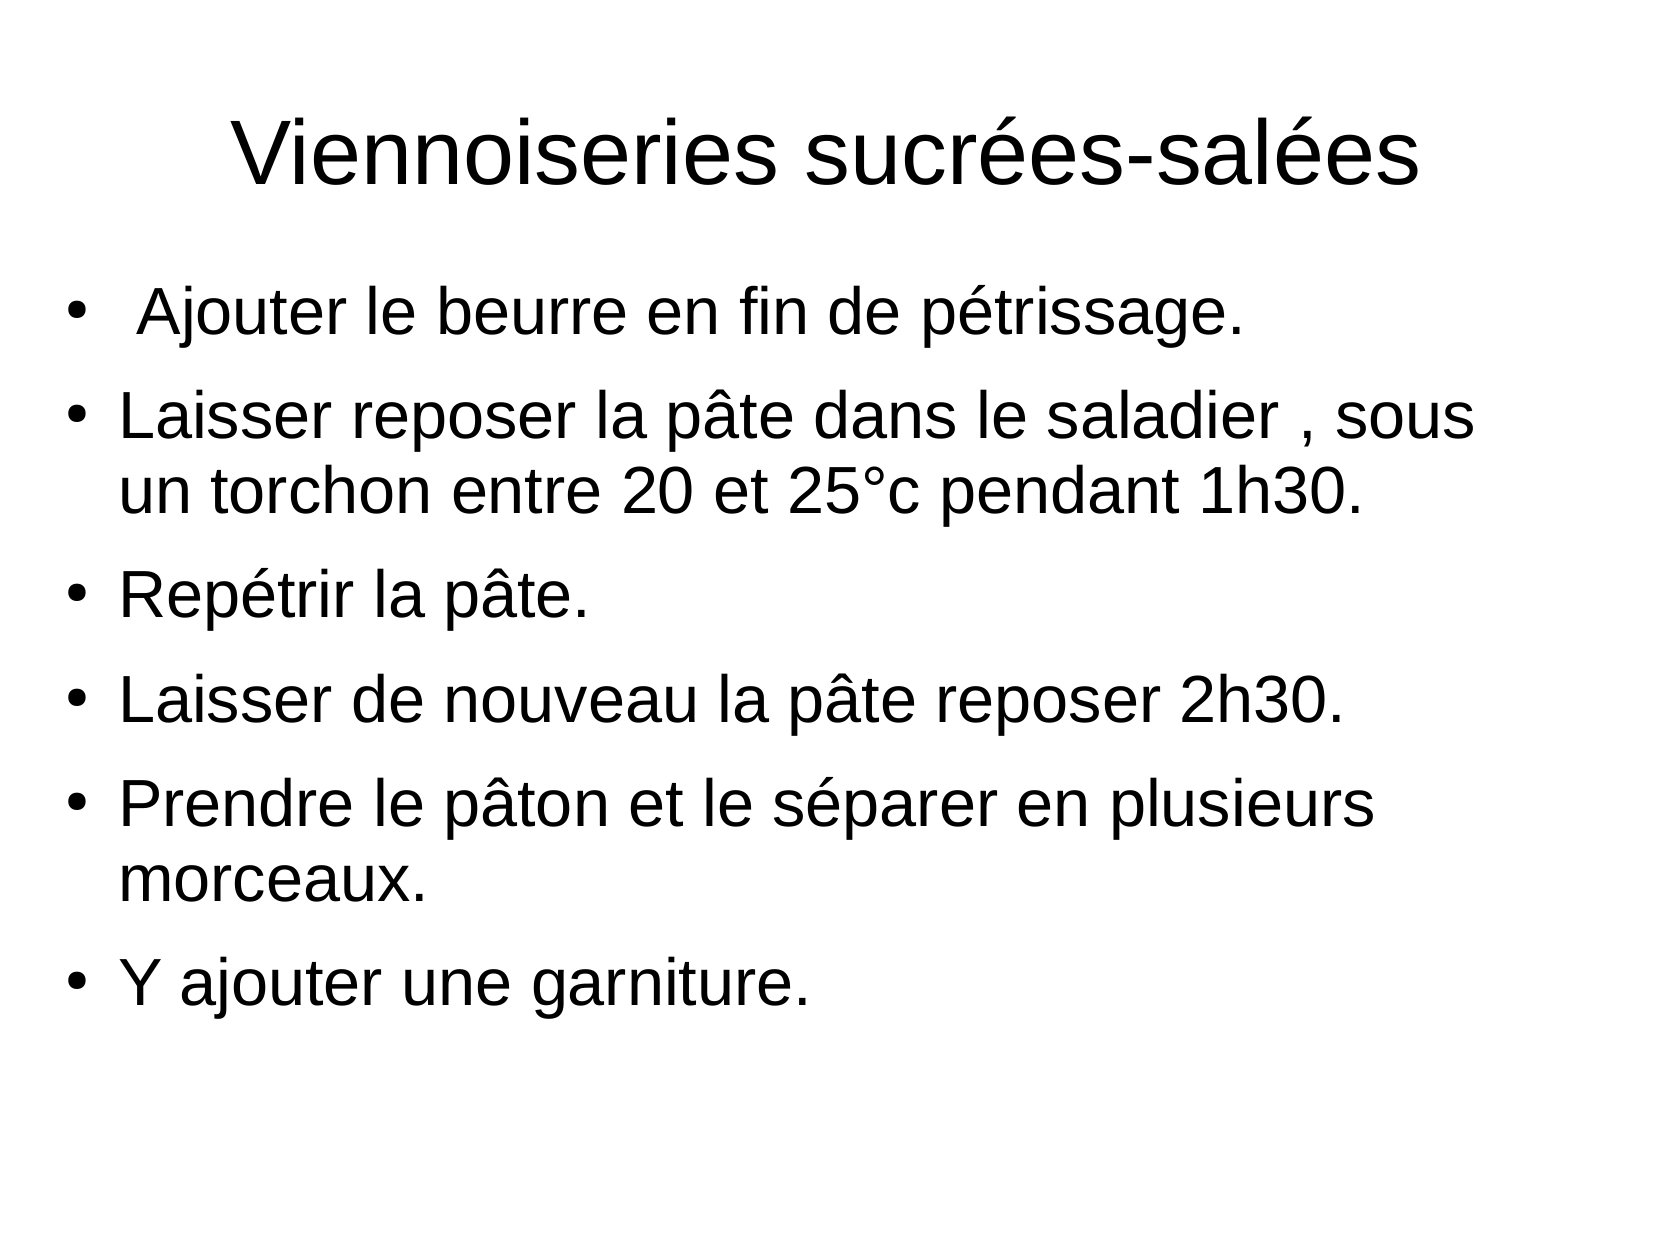

# Viennoiseries sucrées-salées
 Ajouter le beurre en fin de pétrissage.
Laisser reposer la pâte dans le saladier , sous un torchon entre 20 et 25°c pendant 1h30.
Repétrir la pâte.
Laisser de nouveau la pâte reposer 2h30.
Prendre le pâton et le séparer en plusieurs morceaux.
Y ajouter une garniture.